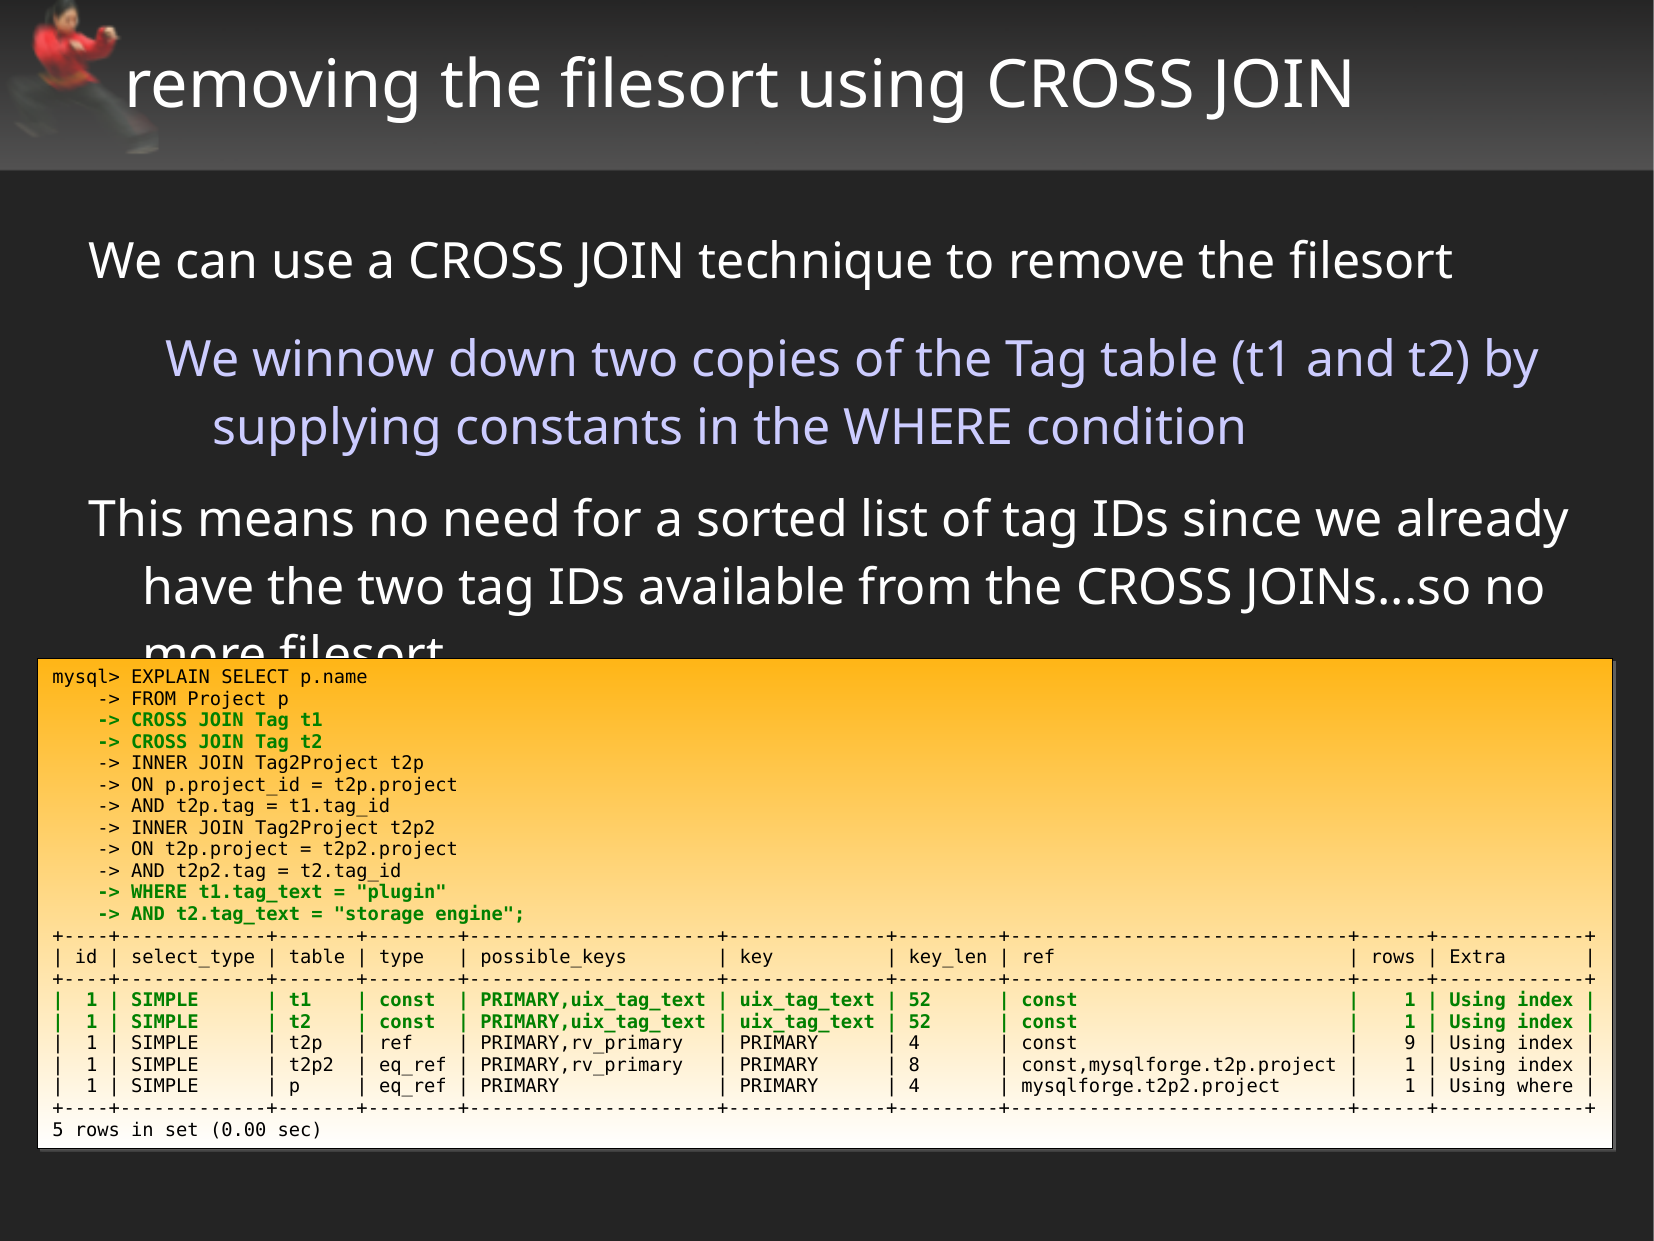

# removing the filesort using CROSS JOIN
We can use a CROSS JOIN technique to remove the filesort
We winnow down two copies of the Tag table (t1 and t2) by supplying constants in the WHERE condition
This means no need for a sorted list of tag IDs since we already have the two tag IDs available from the CROSS JOINs...so no more filesort
mysql> EXPLAIN SELECT p.name
 -> FROM Project p
 -> CROSS JOIN Tag t1
 -> CROSS JOIN Tag t2
 -> INNER JOIN Tag2Project t2p
 -> ON p.project_id = t2p.project
 -> AND t2p.tag = t1.tag_id
 -> INNER JOIN Tag2Project t2p2
 -> ON t2p.project = t2p2.project
 -> AND t2p2.tag = t2.tag_id
 -> WHERE t1.tag_text = "plugin"
 -> AND t2.tag_text = "storage engine";
+----+-------------+-------+--------+----------------------+--------------+---------+------------------------------+------+-------------+
| id | select_type | table | type | possible_keys | key | key_len | ref | rows | Extra |
+----+-------------+-------+--------+----------------------+--------------+---------+------------------------------+------+-------------+
| 1 | SIMPLE | t1 | const | PRIMARY,uix_tag_text | uix_tag_text | 52 | const | 1 | Using index |
| 1 | SIMPLE | t2 | const | PRIMARY,uix_tag_text | uix_tag_text | 52 | const | 1 | Using index |
| 1 | SIMPLE | t2p | ref | PRIMARY,rv_primary | PRIMARY | 4 | const | 9 | Using index |
| 1 | SIMPLE | t2p2 | eq_ref | PRIMARY,rv_primary | PRIMARY | 8 | const,mysqlforge.t2p.project | 1 | Using index |
| 1 | SIMPLE | p | eq_ref | PRIMARY | PRIMARY | 4 | mysqlforge.t2p2.project | 1 | Using where |
+----+-------------+-------+--------+----------------------+--------------+---------+------------------------------+------+-------------+
5 rows in set (0.00 sec)